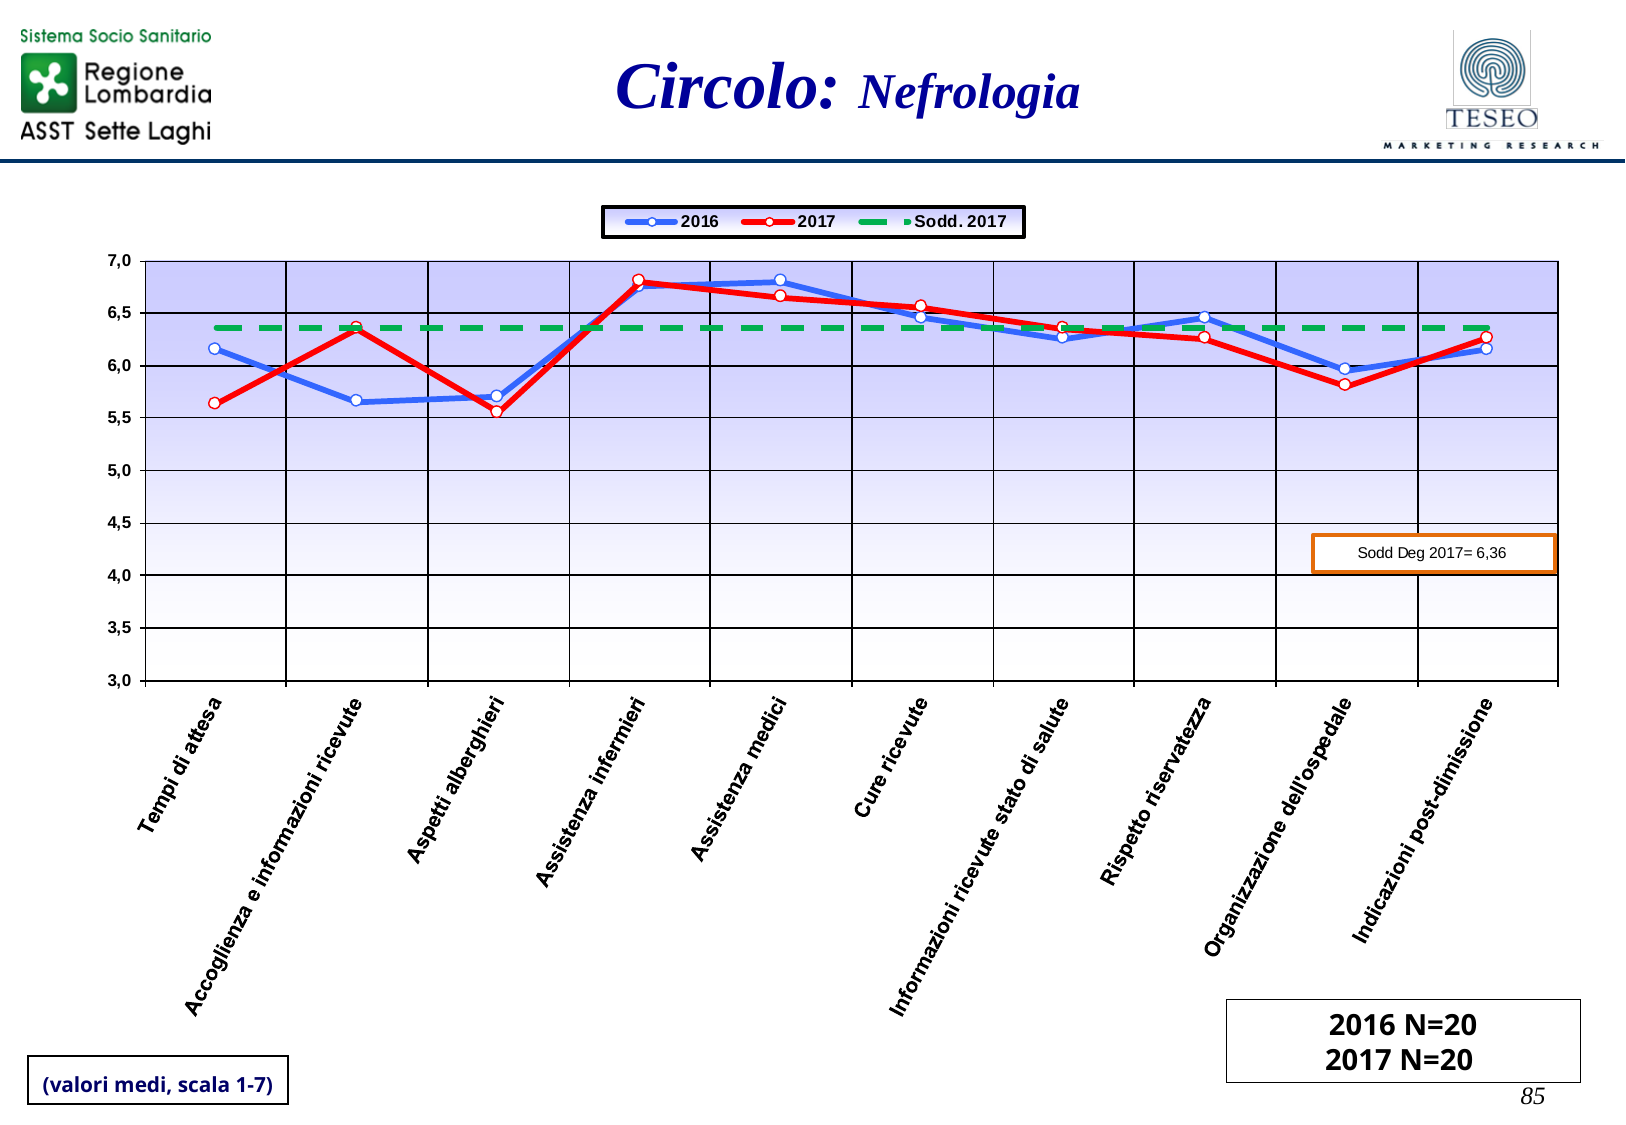

Circolo: Nefrologia
2016 N=20
2017 N=20
(valori medi, scala 1-7)